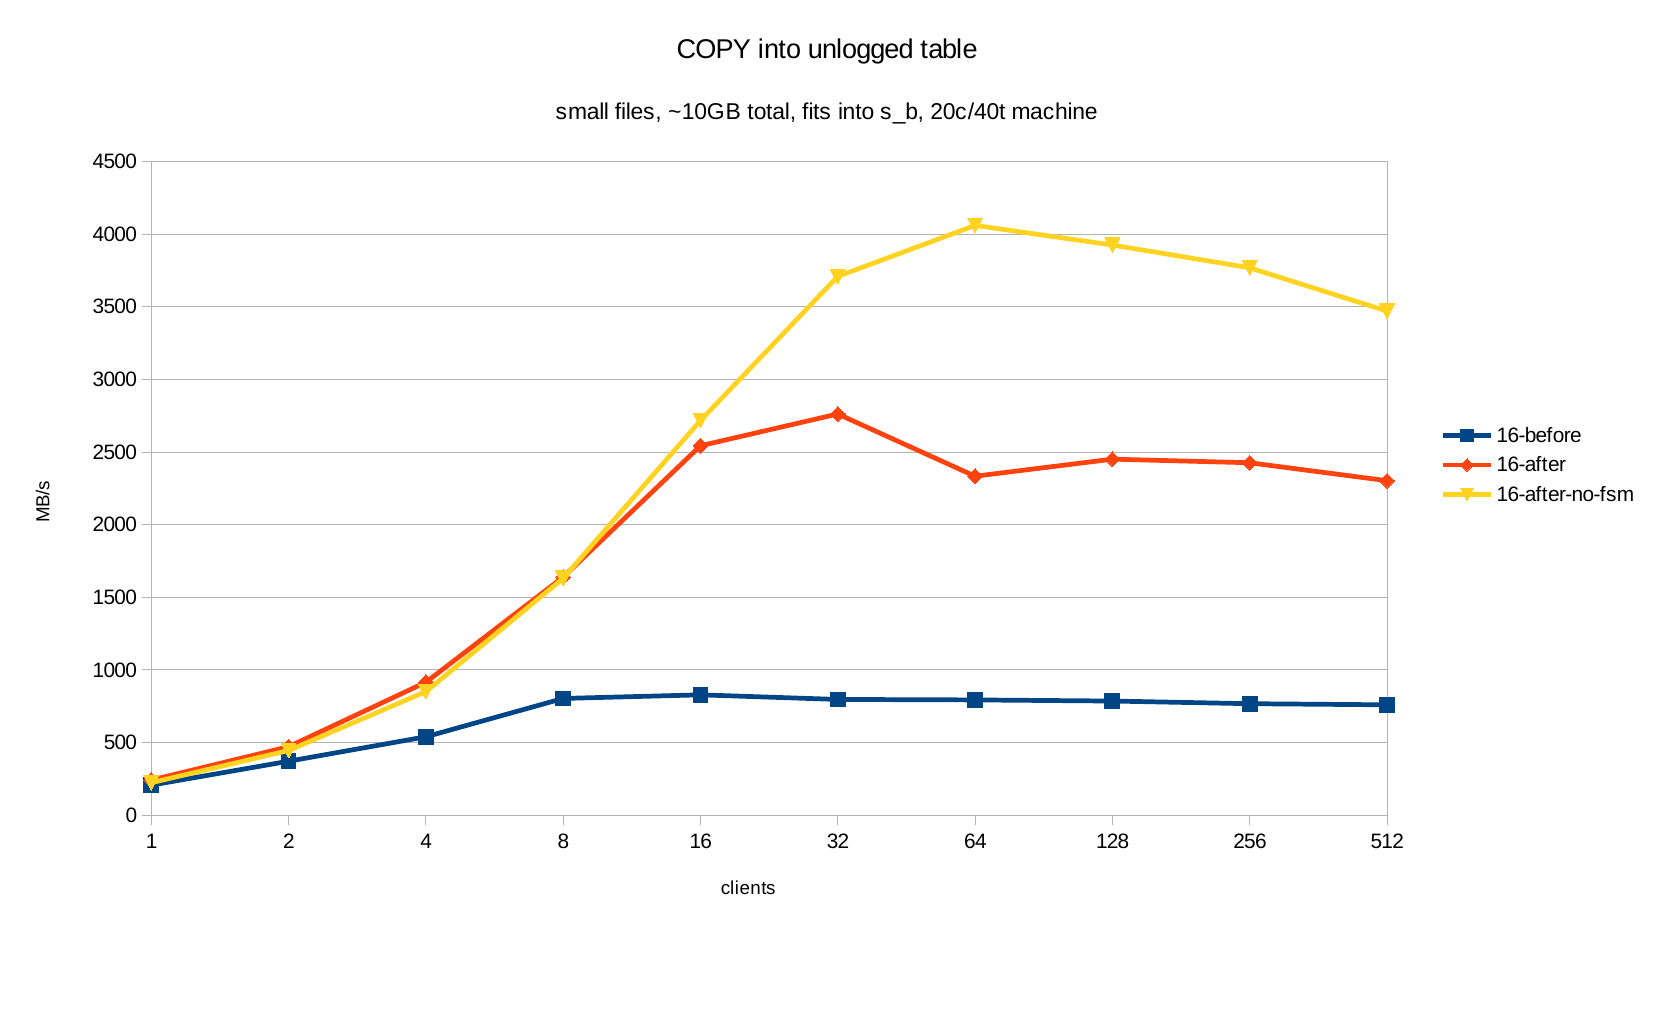

### Chart: COPY into unlogged table
small files, ~10GB total, fits into s_b, 20c/40t machine
| Category | 16-before | 16-after | 16-after-no-fsm |
|---|---|---|---|
| 1 | 207.0 | 242.0 | 224.0 |
| 2 | 372.0 | 472.0 | 446.0 |
| 4 | 540.0 | 916.0 | 851.0 |
| 8 | 804.0 | 1640.0 | 1632.0 |
| 16 | 829.0 | 2544.0 | 2718.0 |
| 32 | 797.0 | 2763.0 | 3710.0 |
| 64 | 794.0 | 2334.0 | 4061.0 |
| 128 | 786.0 | 2452.0 | 3926.0 |
| 256 | 768.0 | 2427.0 | 3769.0 |
| 512 | 760.0 | 2303.0 | 3471.0 |